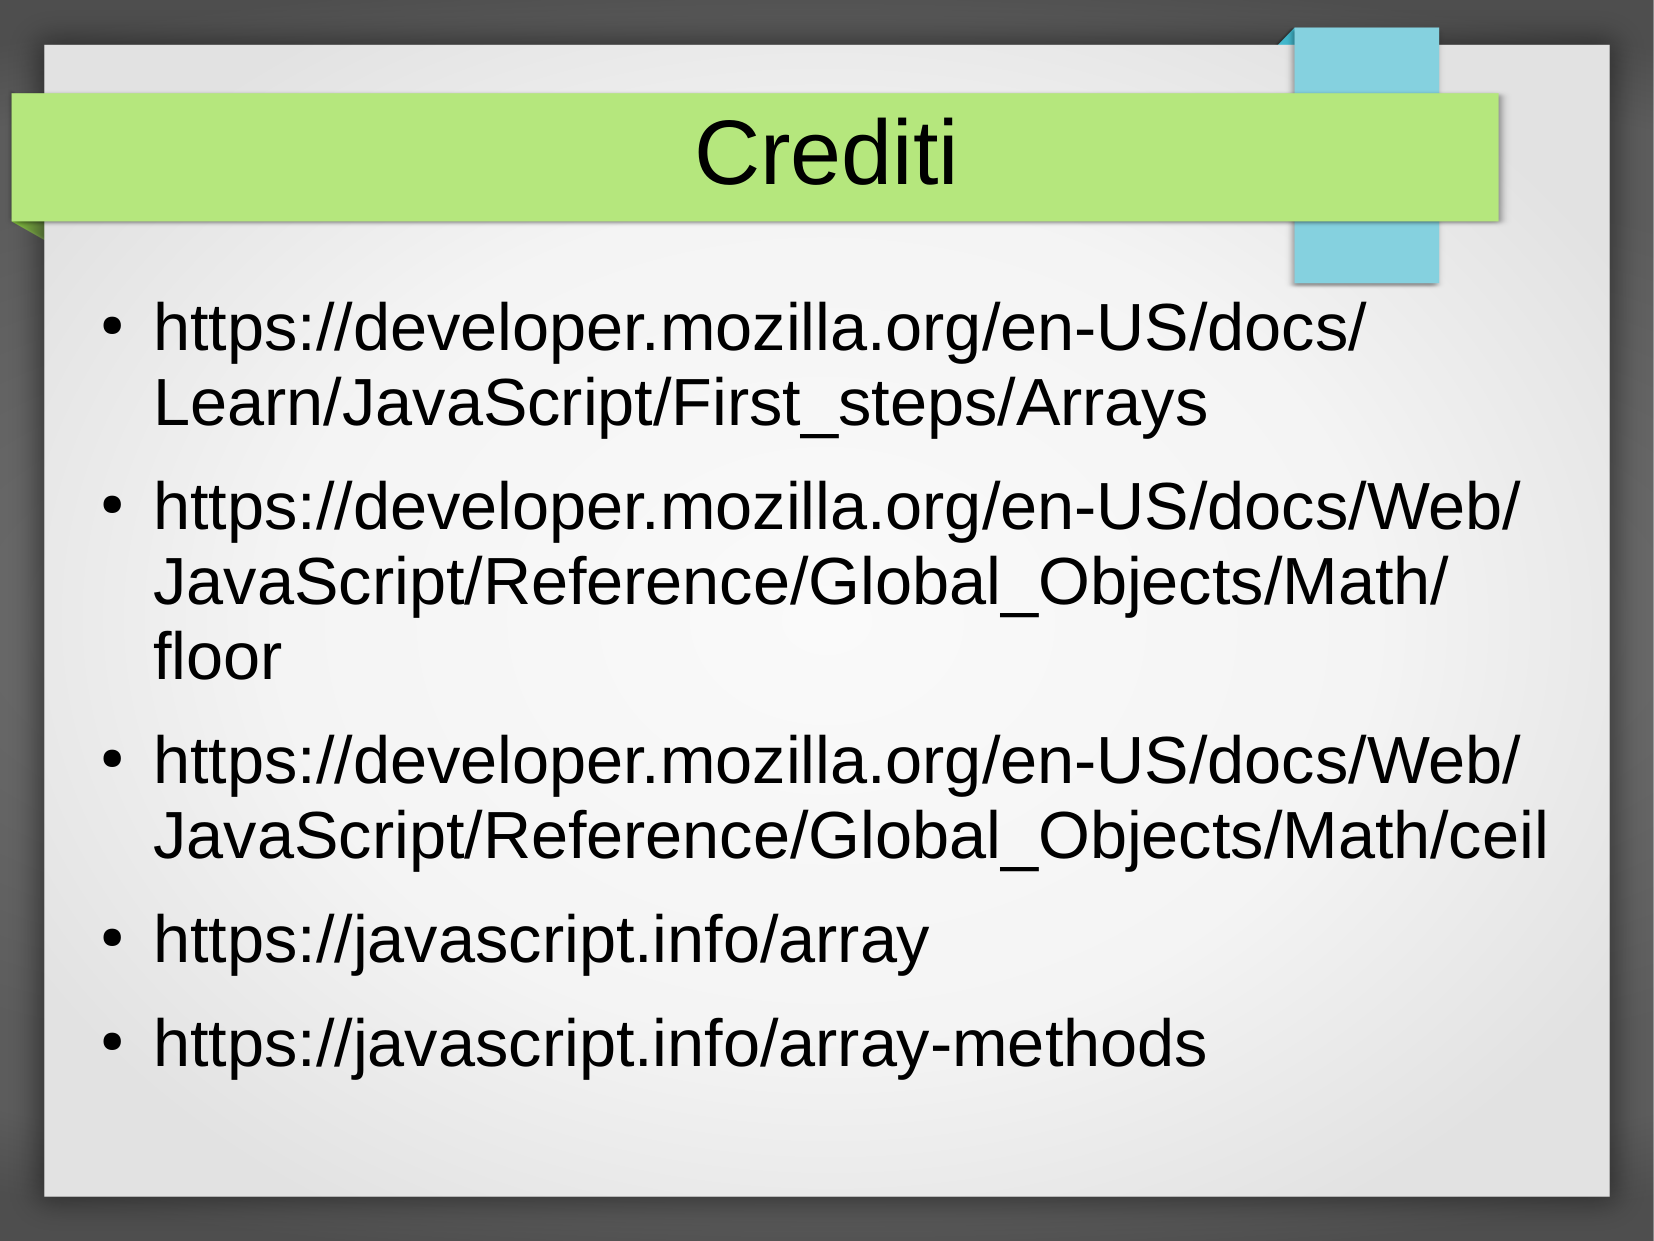

# Crediti
https://developer.mozilla.org/en-US/docs/Learn/JavaScript/First_steps/Arrays
https://developer.mozilla.org/en-US/docs/Web/JavaScript/Reference/Global_Objects/Math/floor
https://developer.mozilla.org/en-US/docs/Web/JavaScript/Reference/Global_Objects/Math/ceil
https://javascript.info/array
https://javascript.info/array-methods